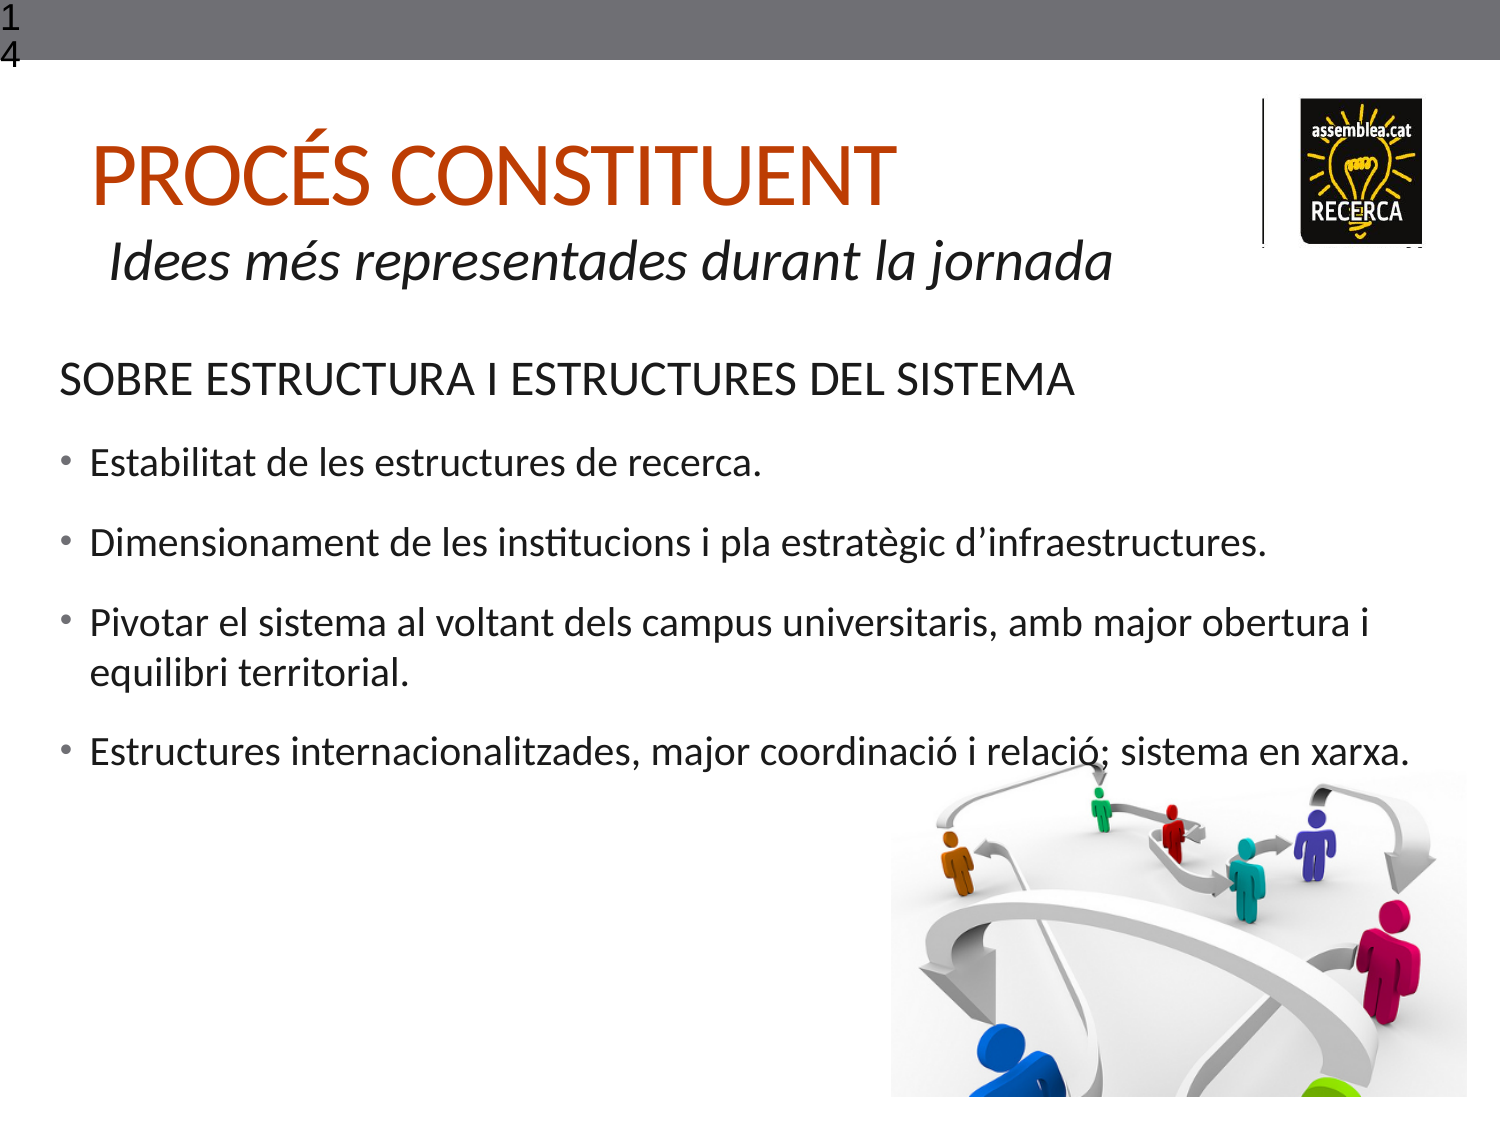

# PROCÉS CONSTITUENT
Idees més representades durant la jornada
SOBRE ESTRUCTURA I ESTRUCTURES DEL SISTEMA
Estabilitat de les estructures de recerca.
Dimensionament de les institucions i pla estratègic d’infraestructures.
Pivotar el sistema al voltant dels campus universitaris, amb major obertura i equilibri territorial.
Estructures internacionalitzades, major coordinació i relació; sistema en xarxa.